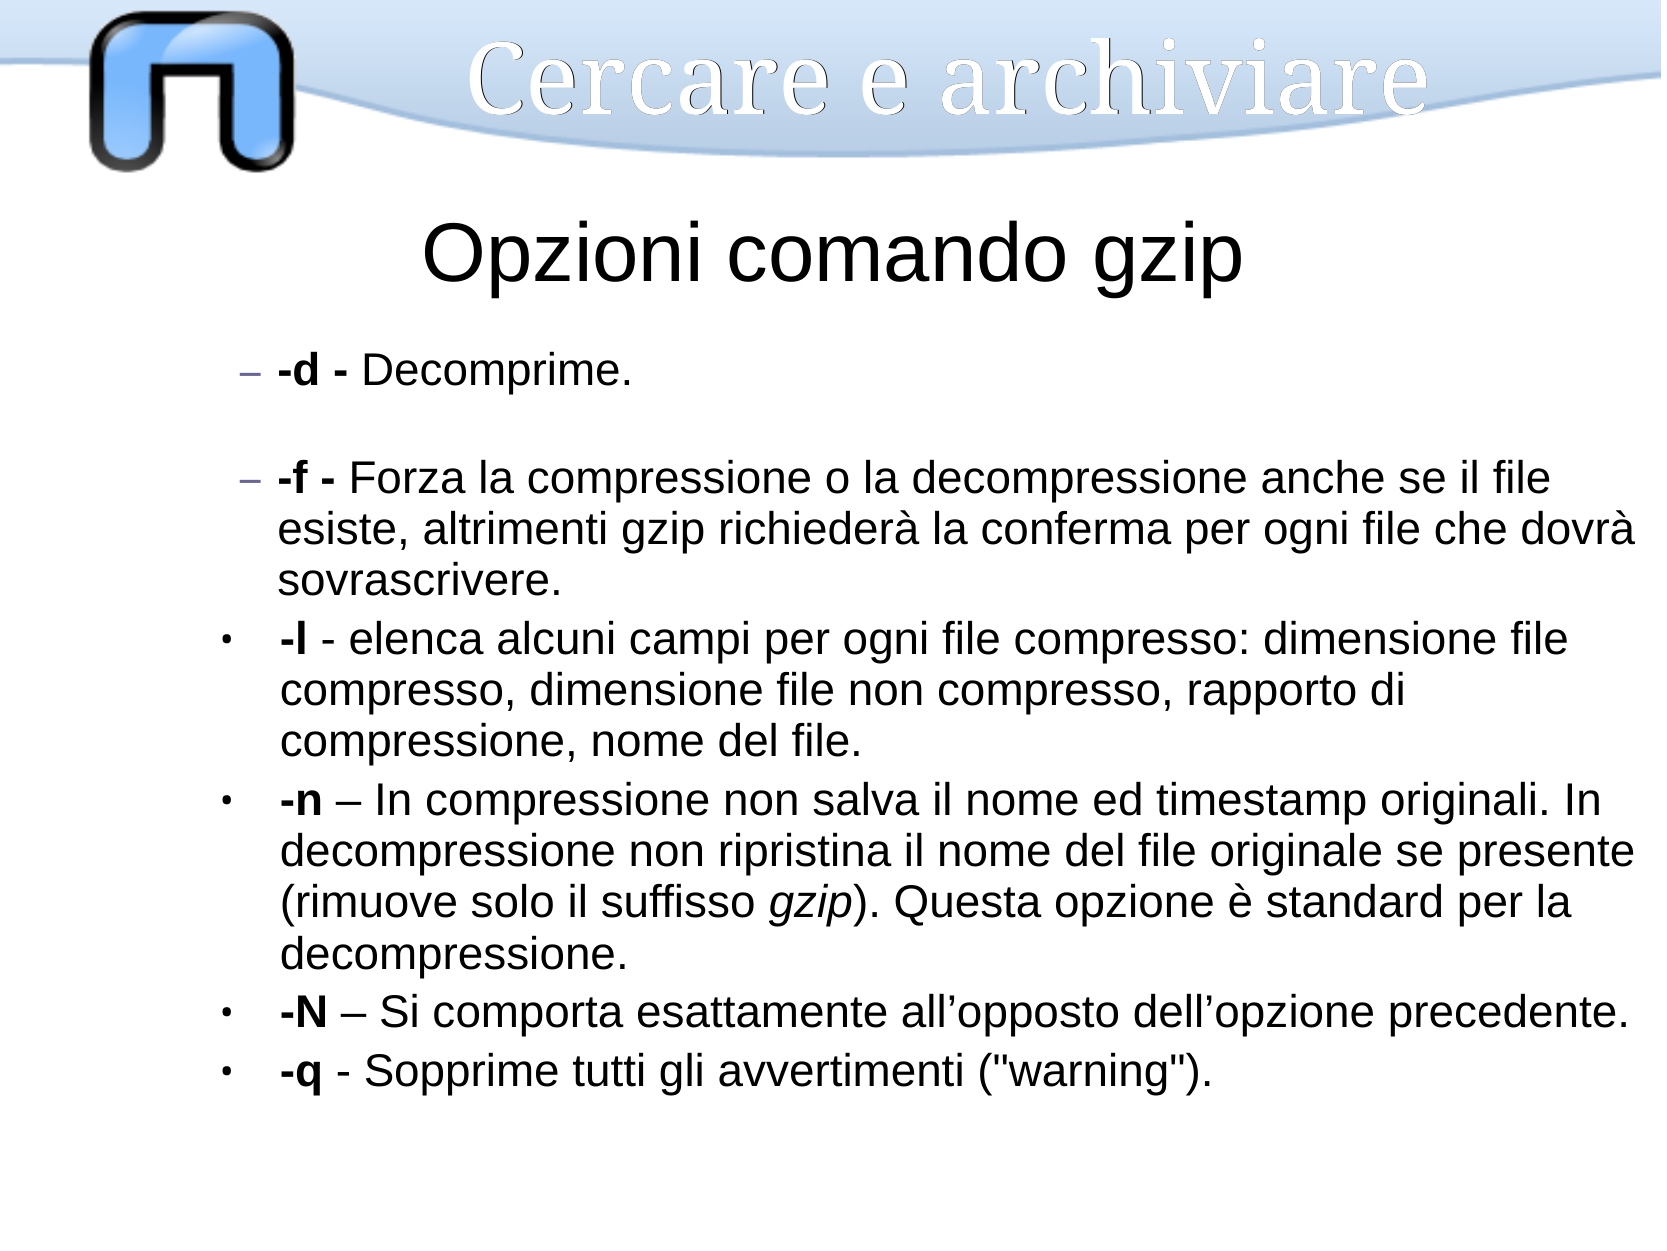

Cercare e archiviare
# Opzioni comando gzip
-d - Decomprime.
-f - Forza la compressione o la decompressione anche se il file esiste, altrimenti gzip richiederà la conferma per ogni file che dovrà sovrascrivere.
-l - elenca alcuni campi per ogni file compresso: dimensione file compresso, dimensione file non compresso, rapporto di compressione, nome del file.
-n – In compressione non salva il nome ed timestamp originali. In decompressione non ripristina il nome del file originale se presente (rimuove solo il suffisso gzip). Questa opzione è standard per la decompressione.
-N – Si comporta esattamente all’opposto dell’opzione precedente.
-q - Sopprime tutti gli avvertimenti ("warning").